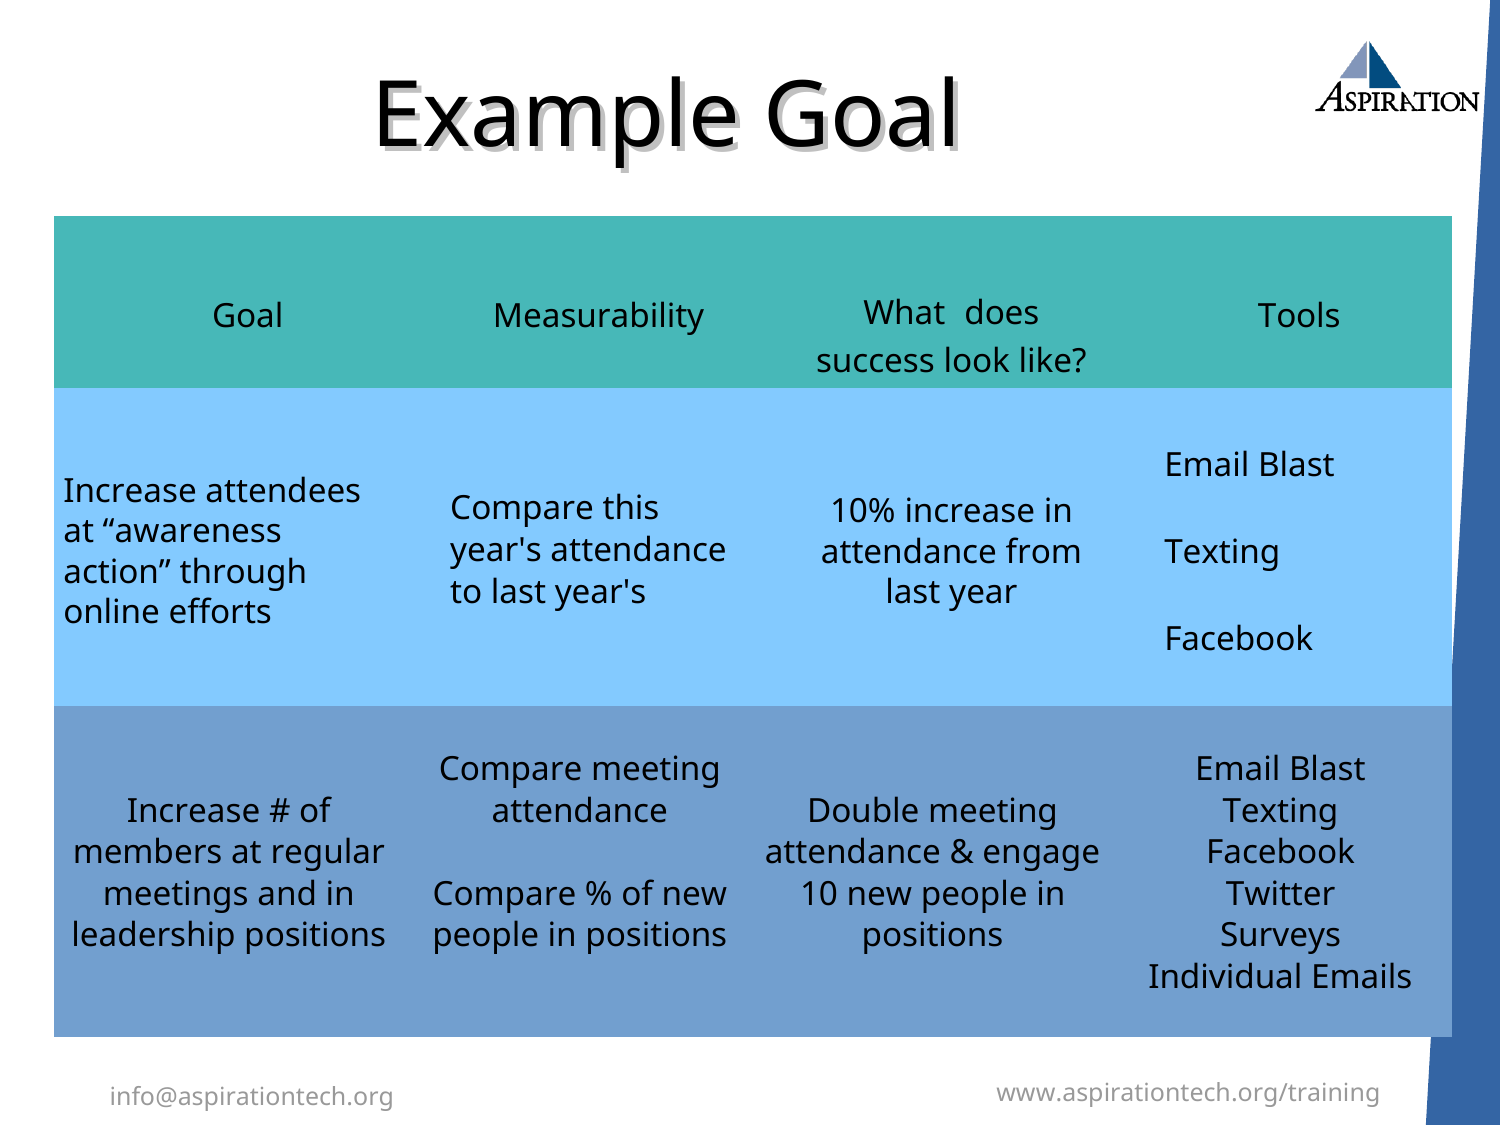

# Example Goal
| Goal | Measurability | What does success look like? | Tools |
| --- | --- | --- | --- |
| Increase attendees at “awareness action” through online efforts | Compare this year's attendance to last year's | 10% increase in attendance from last year | Email Blast Texting Facebook |
| Increase # of members at regular meetings and in leadership positions | Compare meeting attendance Compare % of new people in positions | Double meeting attendance & engage 10 new people in positions | Email Blast Texting Facebook Twitter Surveys Individual Emails |